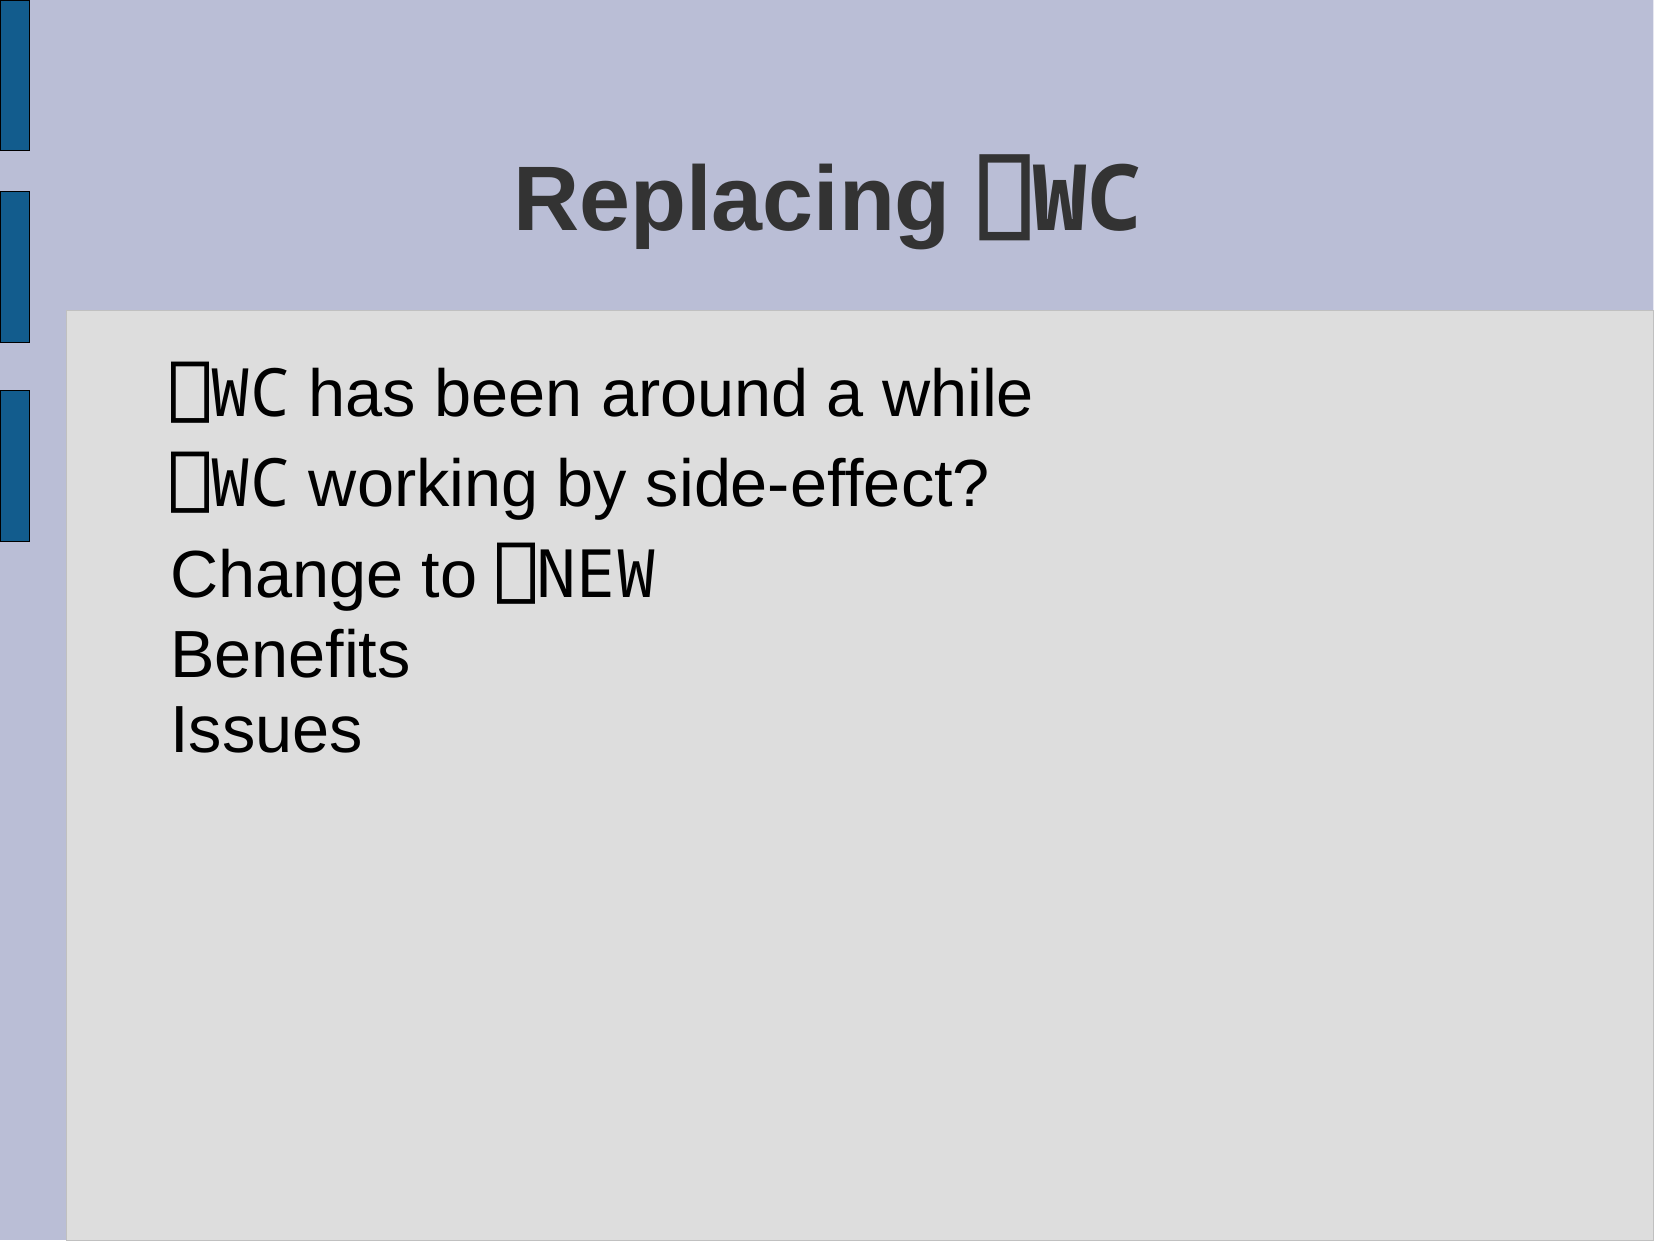

# Replacing ⎕WC
⎕WC has been around a while
⎕WC working by side-effect?
Change to ⎕NEW
Benefits
Issues